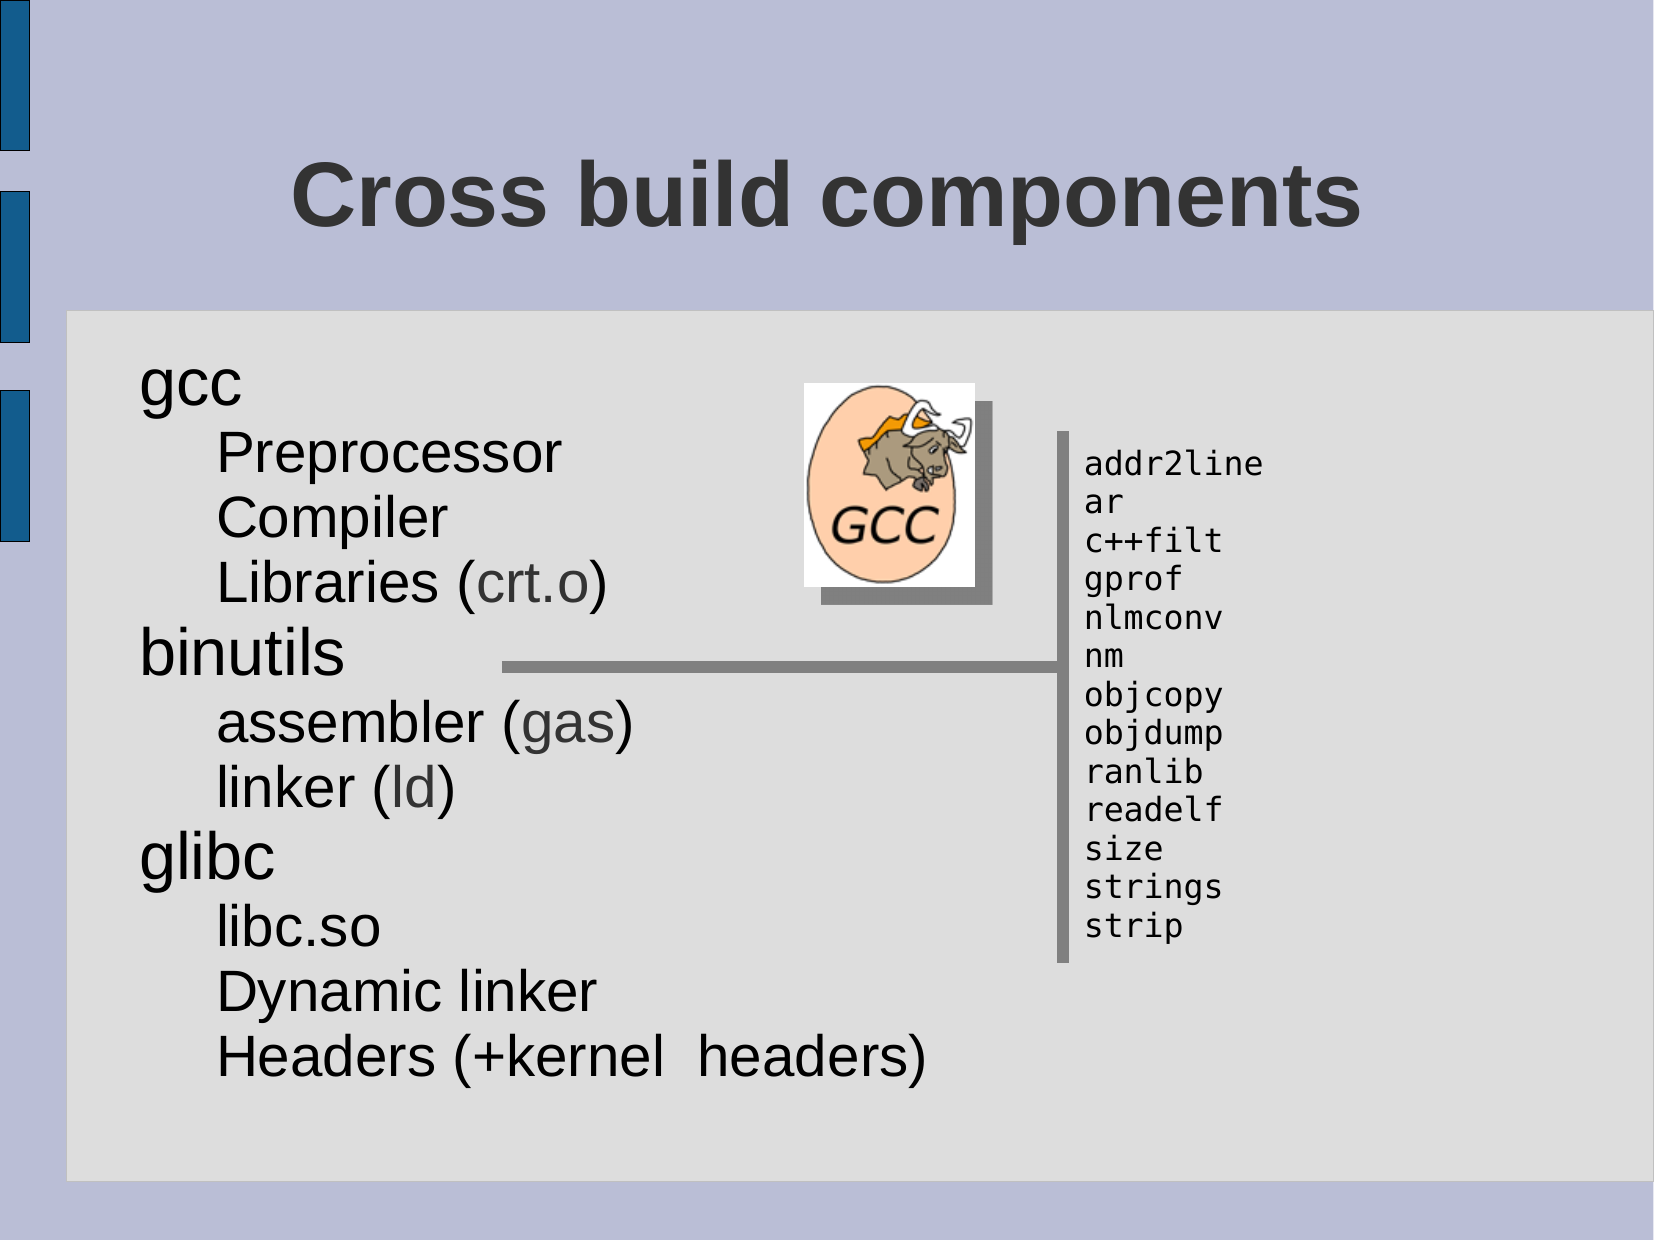

# Cross build components
gcc
Preprocessor
Compiler
Libraries (crt.o)
binutils
assembler (gas)
linker (ld)
glibc
libc.so
Dynamic linker
Headers (+kernel headers)
addr2line
ar
c++filt
gprof
nlmconv
nm
objcopy
objdump
ranlib
readelf
size
strings
strip